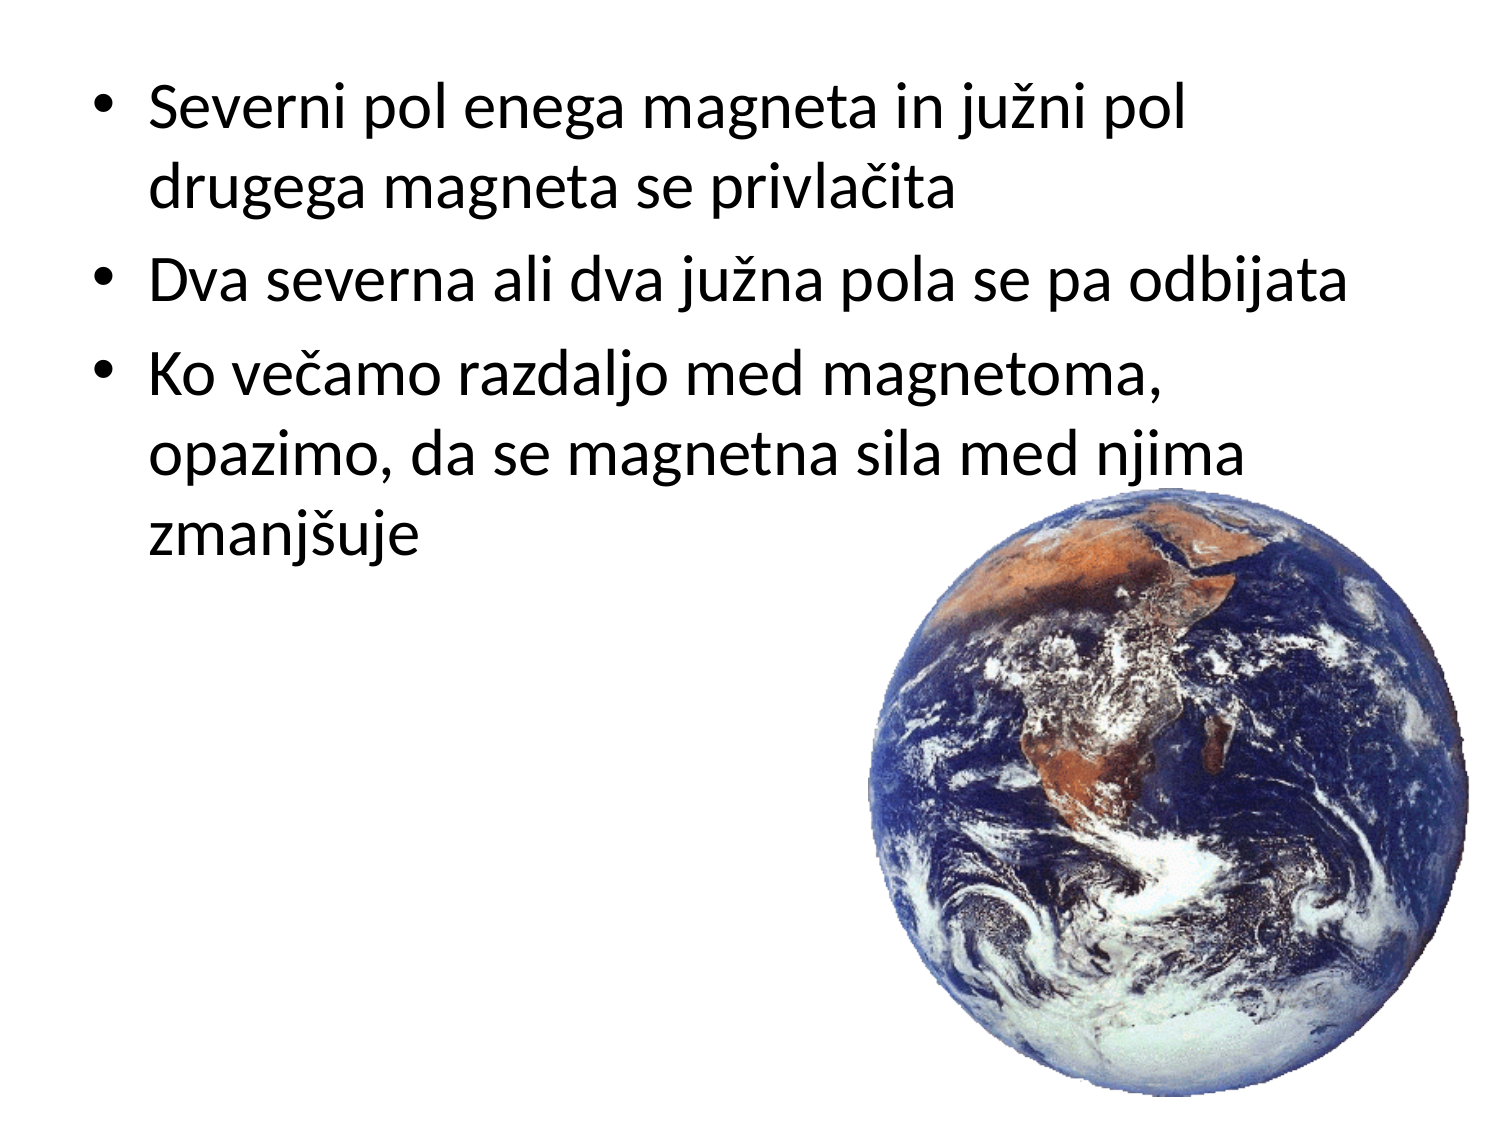

#
Severni pol enega magneta in južni pol drugega magneta se privlačita
Dva severna ali dva južna pola se pa odbijata
Ko večamo razdaljo med magnetoma, opazimo, da se magnetna sila med njima zmanjšuje